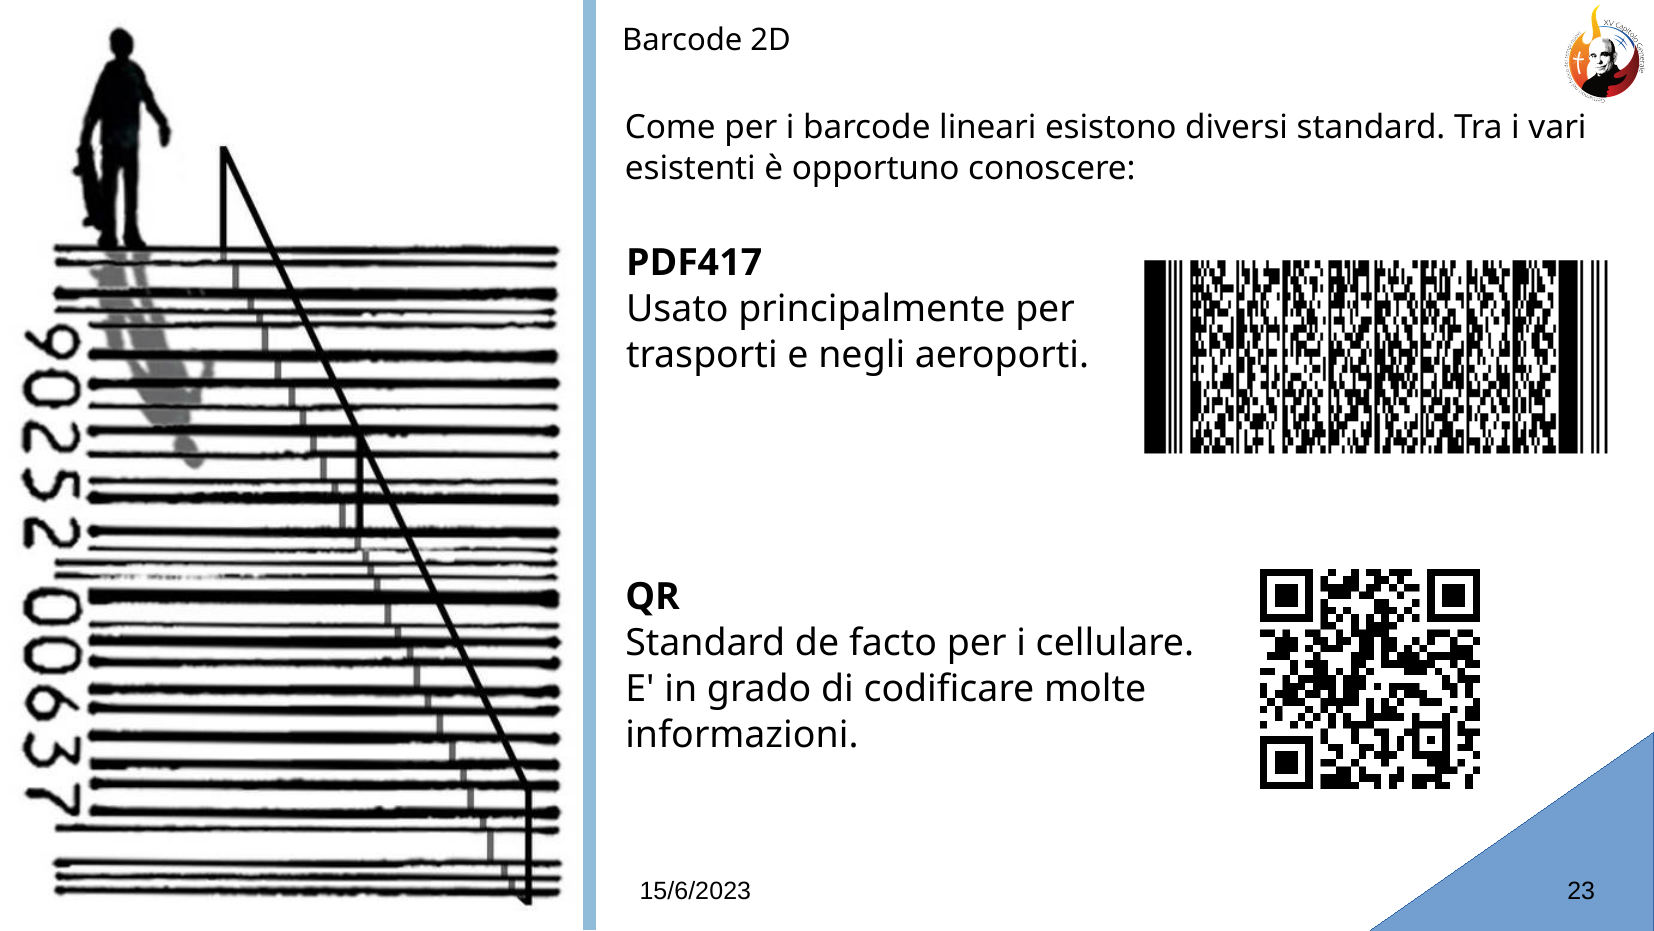

Barcode 2D
# Come per i barcode lineari esistono diversi standard. Tra i vari esistenti è opportuno conoscere:
PDF417
Usato principalmente per trasporti e negli aeroporti.
QR
Standard de facto per i cellulare. E' in grado di codificare molte informazioni.